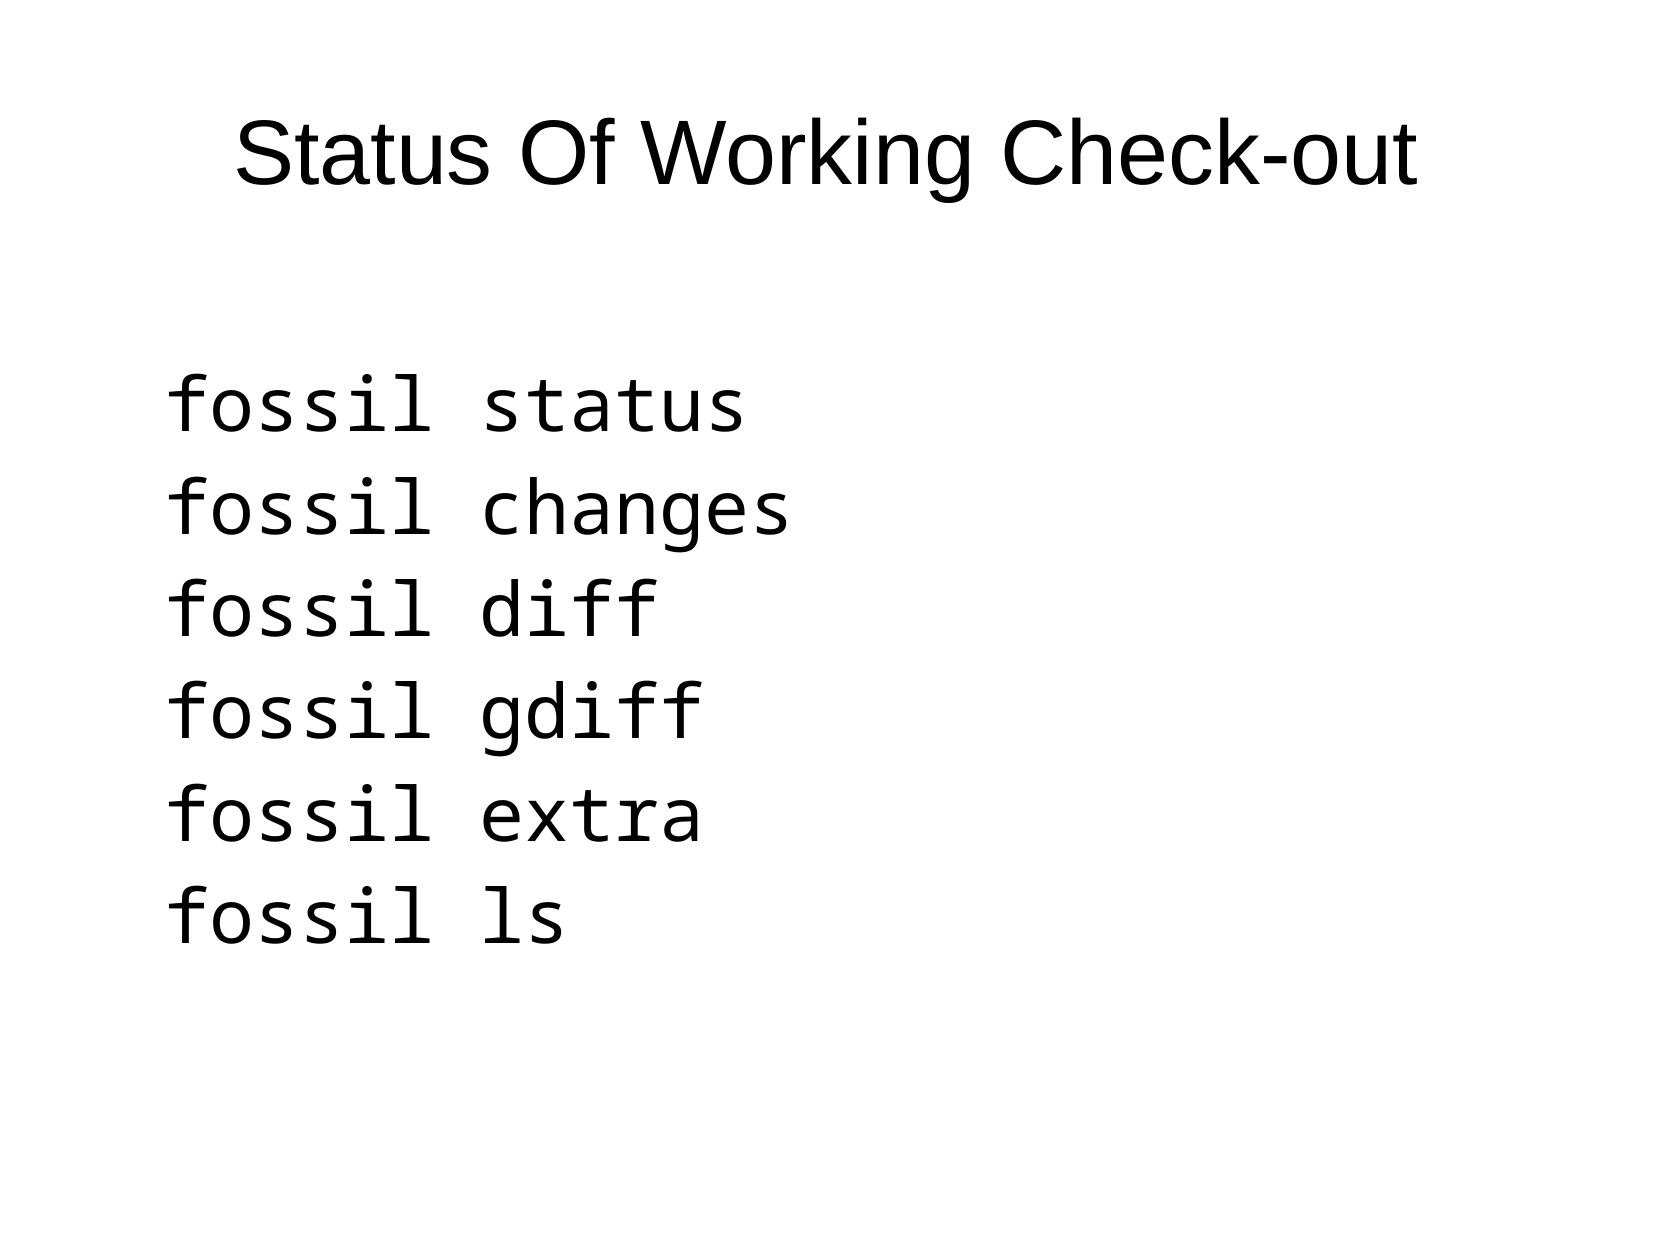

# Status Of Working Check-out
fossil status
fossil changes
fossil diff
fossil gdiff
fossil extra
fossil ls